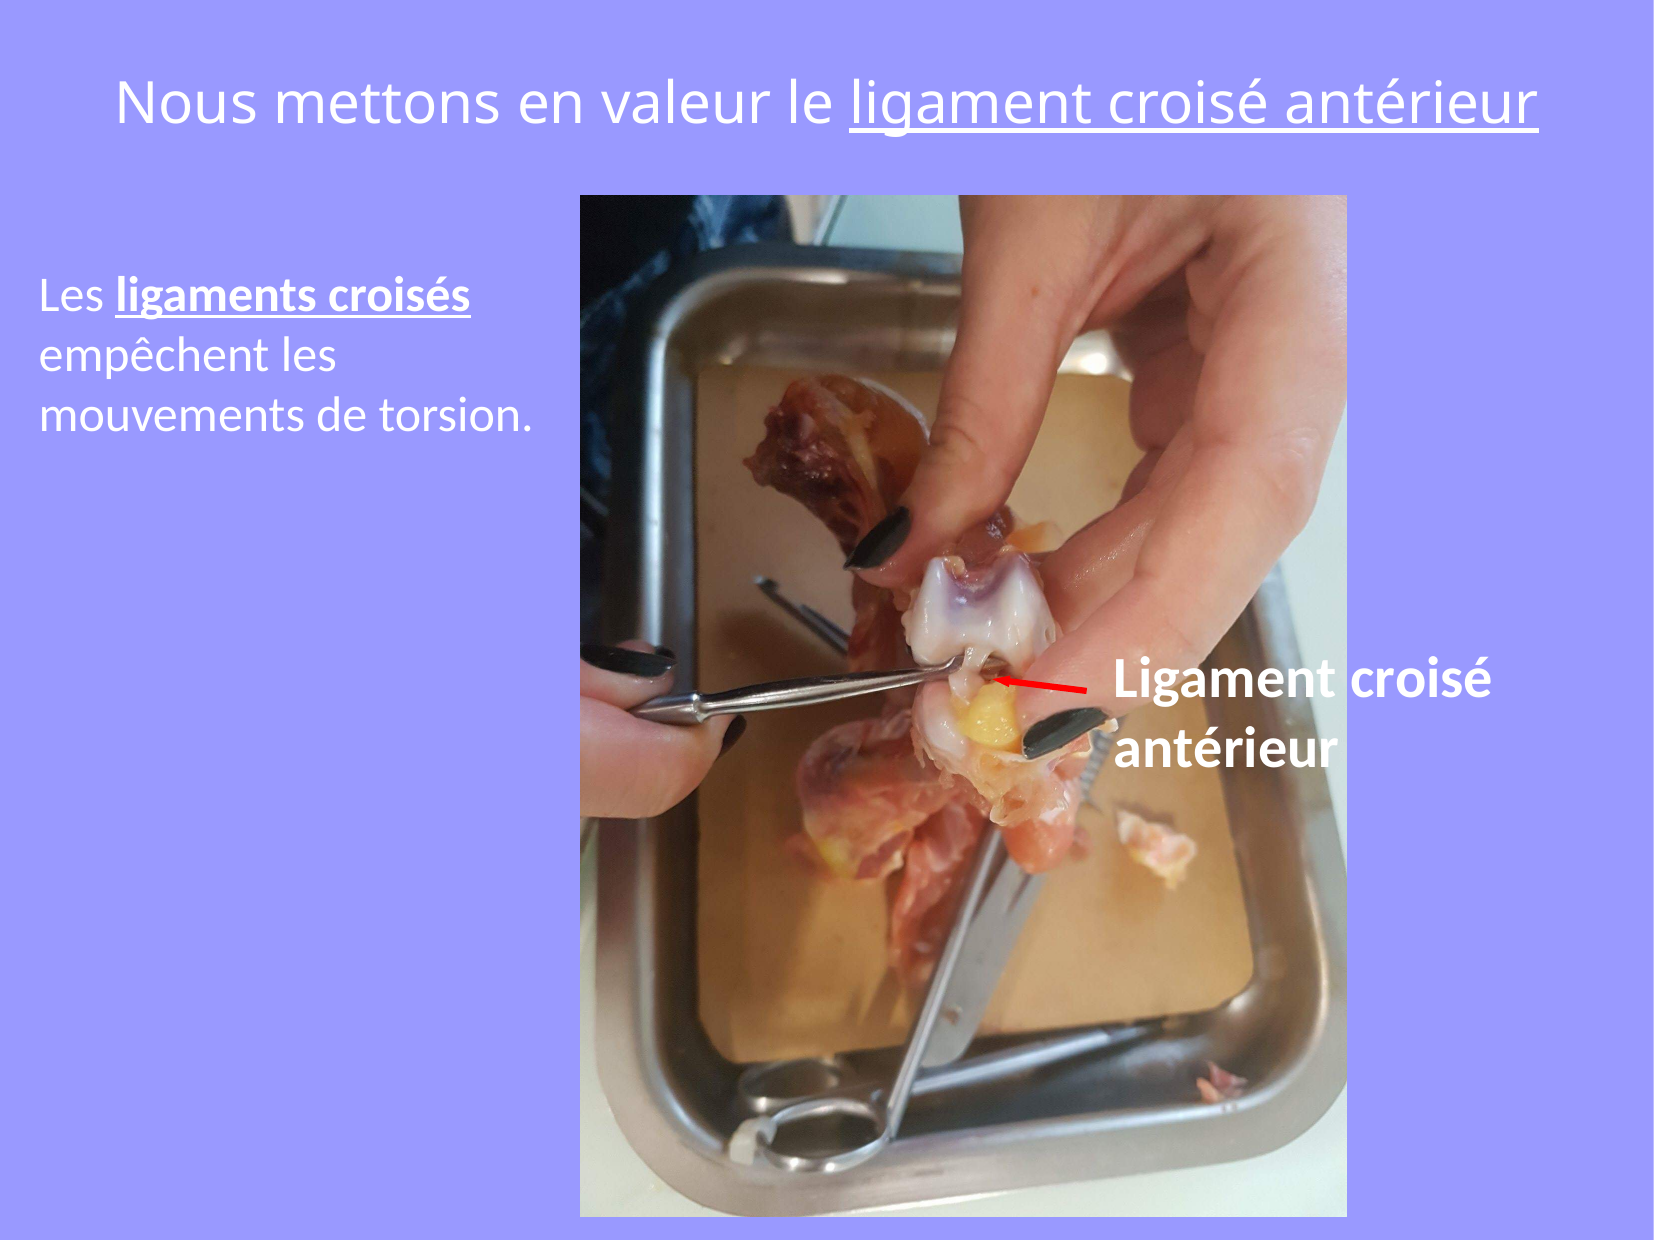

# Nous mettons en valeur le ligament croisé antérieur
Les ligaments croisés empêchent les mouvements de torsion.
Ligament croisé antérieur